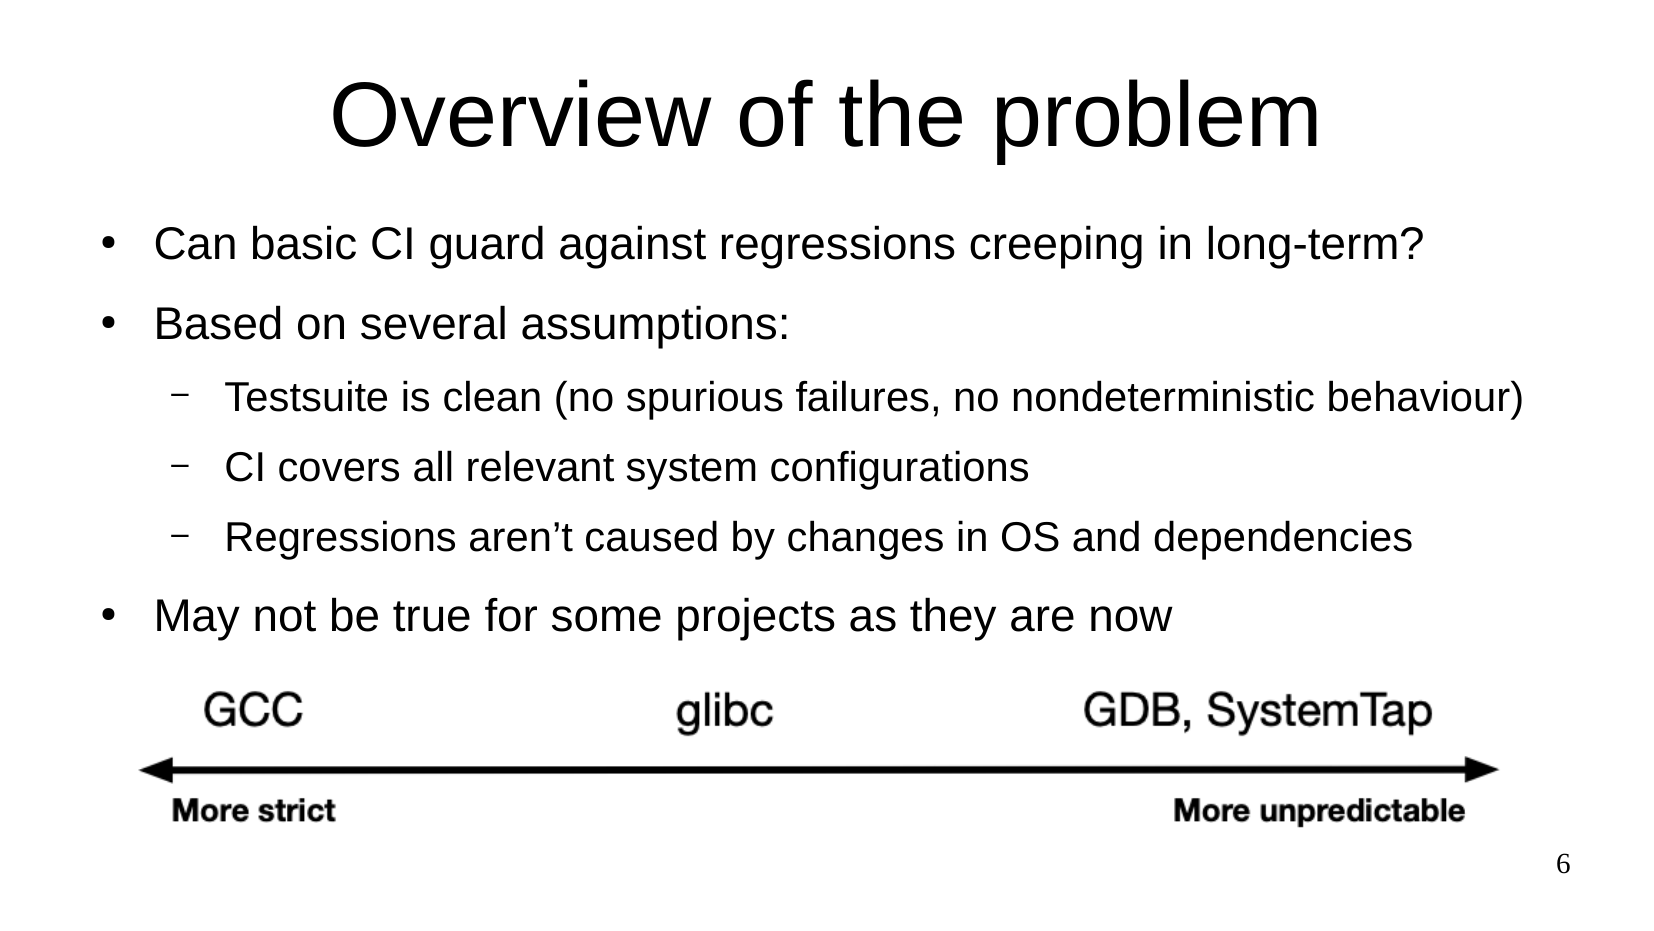

# Overview of the problem
Can basic CI guard against regressions creeping in long-term?
Based on several assumptions:
Testsuite is clean (no spurious failures, no nondeterministic behaviour)
CI covers all relevant system configurations
Regressions aren’t caused by changes in OS and dependencies
May not be true for some projects as they are now
6